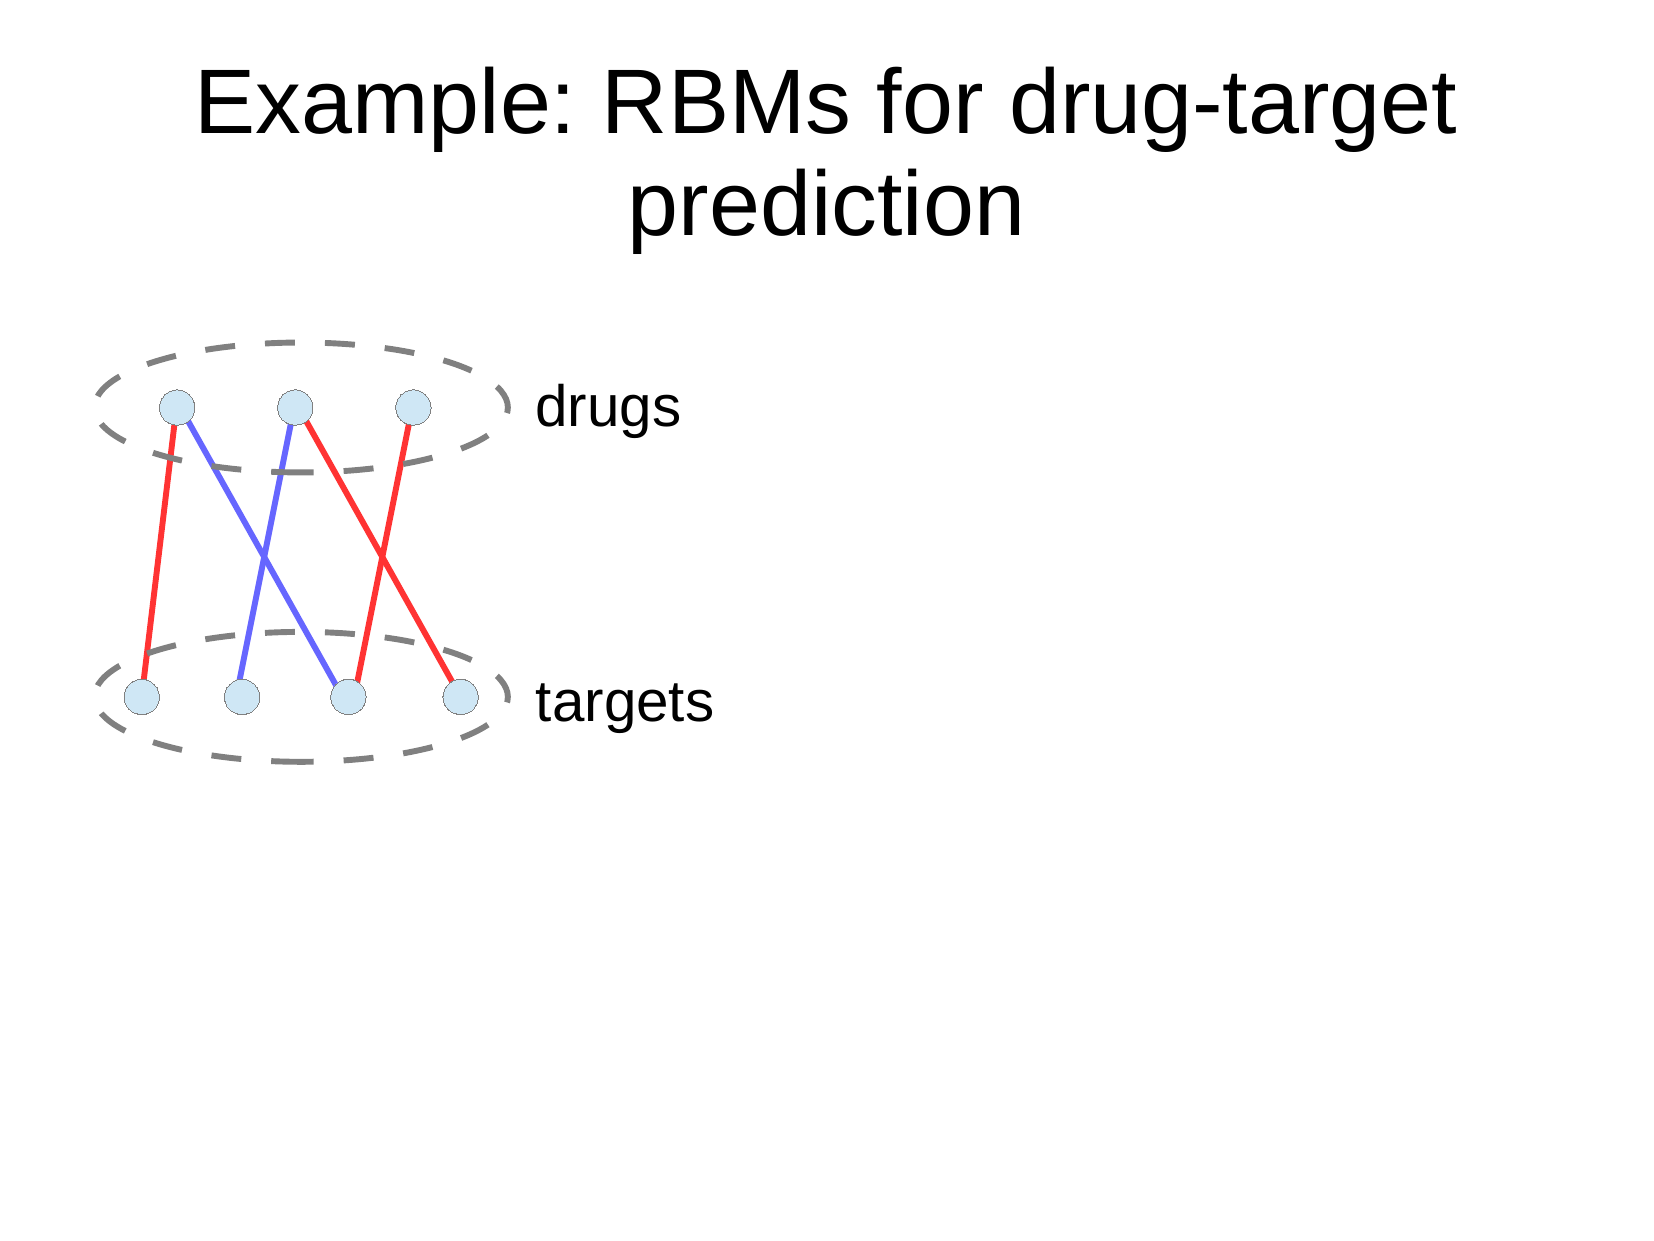

# Example: RBMs for drug-target prediction
drugs
targets